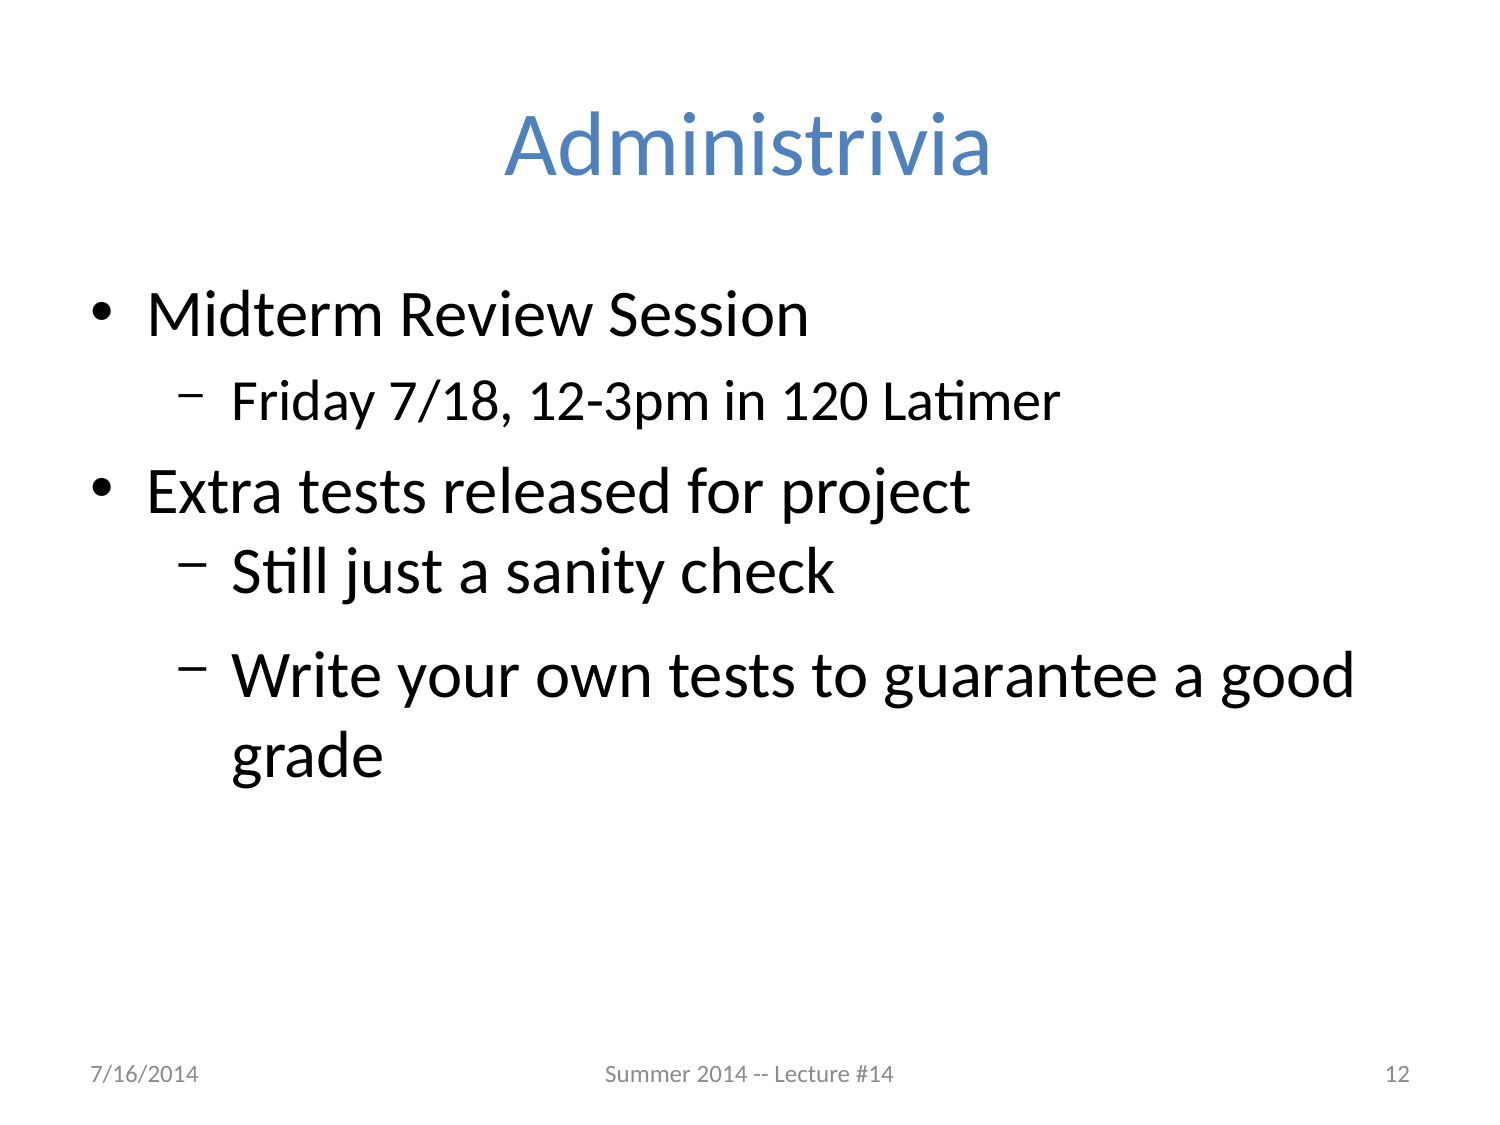

# Administrivia
Midterm Review Session
Friday 7/18, 12-3pm in 120 Latimer
Extra tests released for project
Still just a sanity check
Write your own tests to guarantee a good grade
7/16/2014
Summer 2014 -- Lecture #14